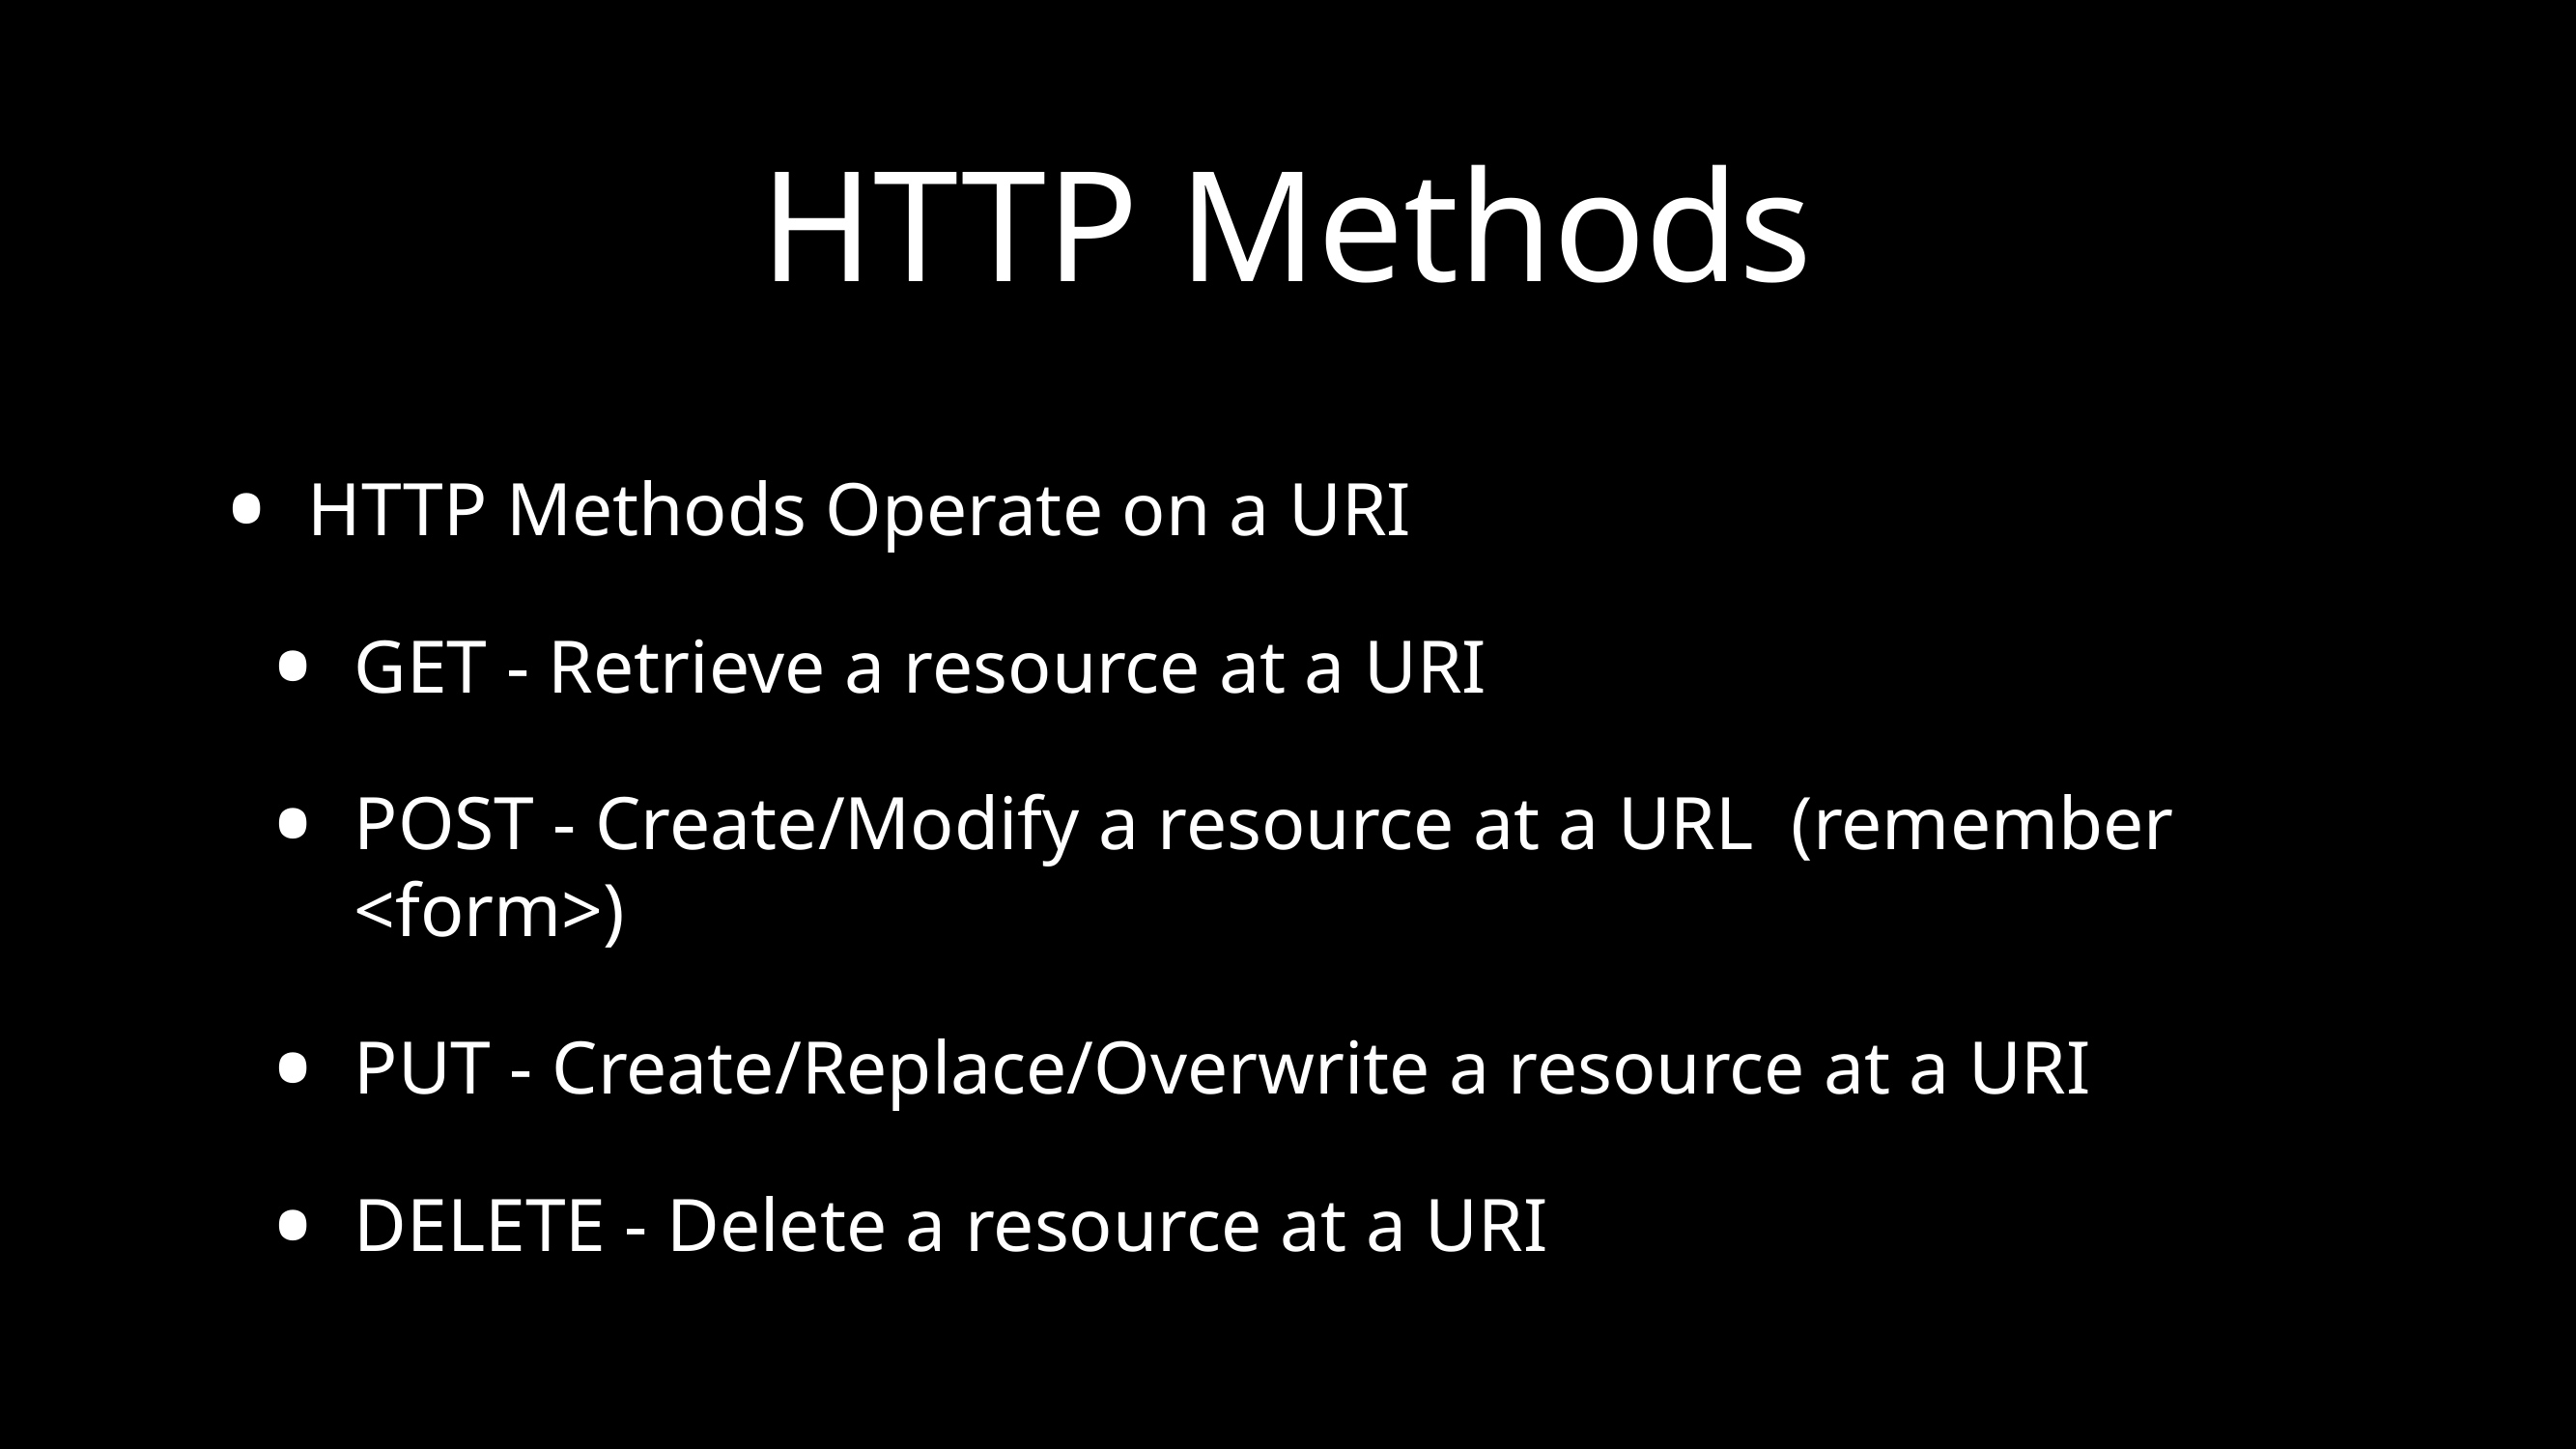

# HTTP Methods
HTTP Methods Operate on a URI
GET - Retrieve a resource at a URI
POST - Create/Modify a resource at a URL (remember <form>)
PUT - Create/Replace/Overwrite a resource at a URI
DELETE - Delete a resource at a URI